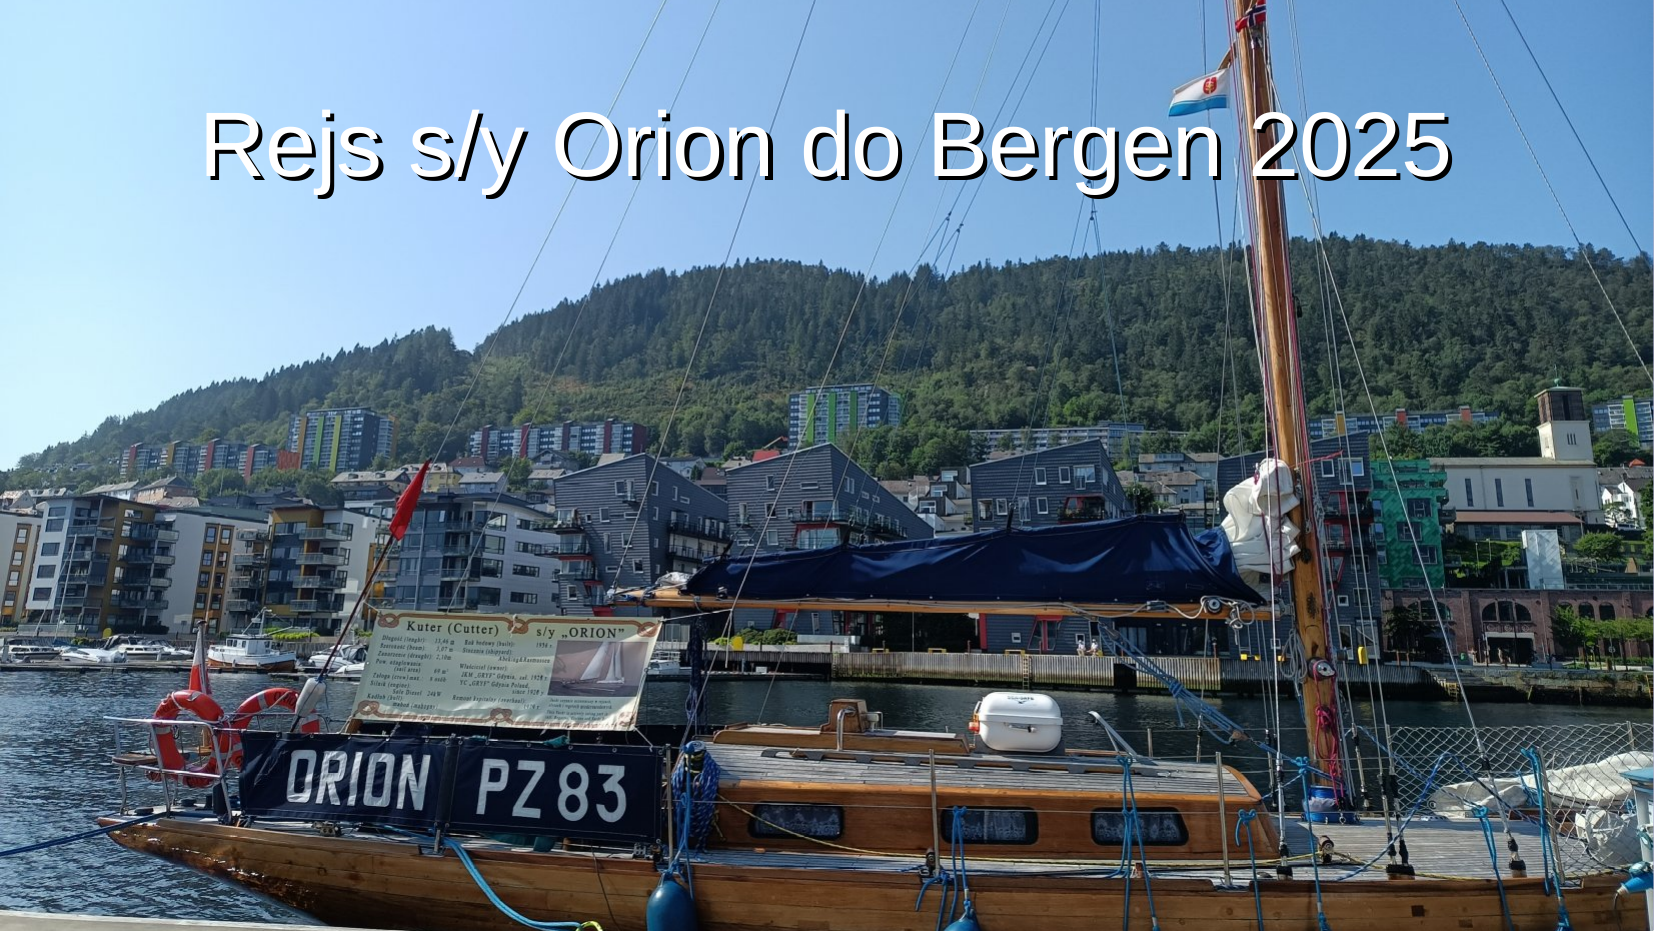

# Rejs s/y Orion do Bergen 2025